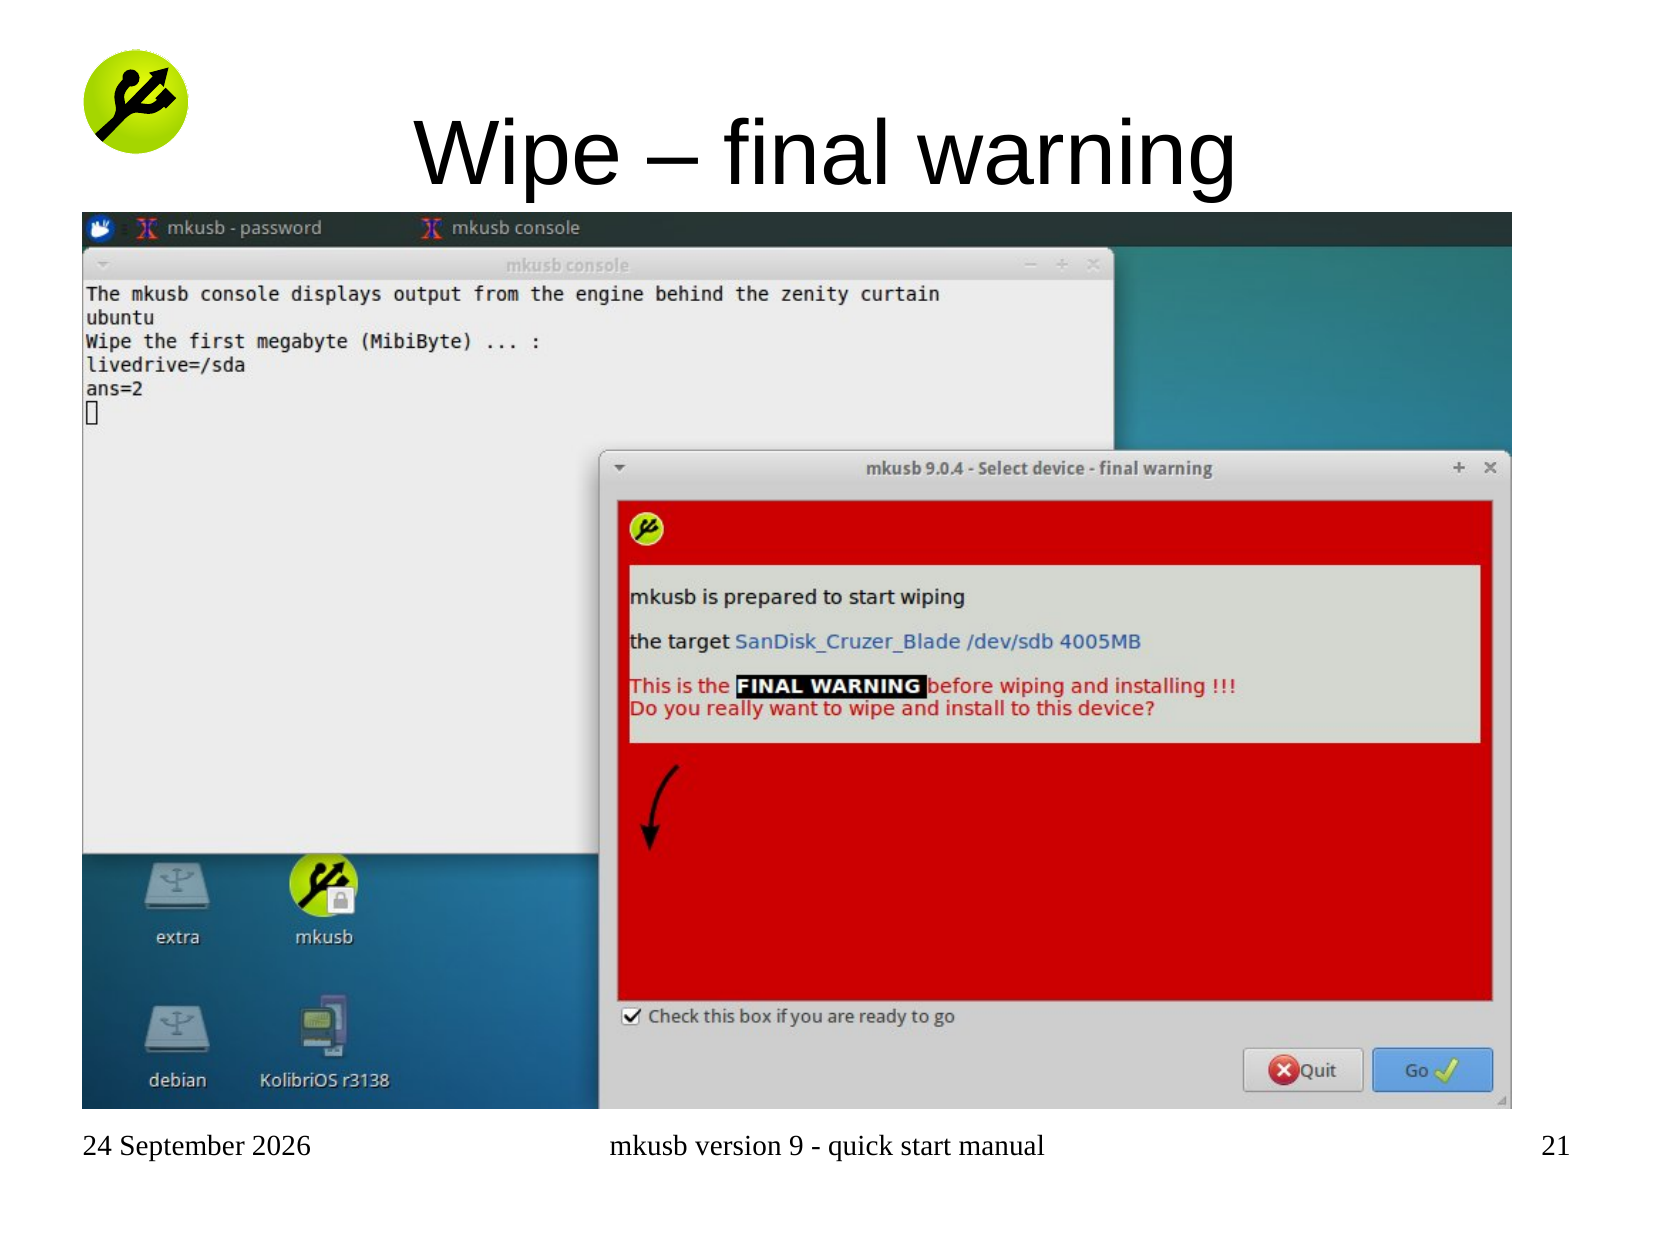

# Wipe – final warning
mkusb version 9 - quick start manual
21